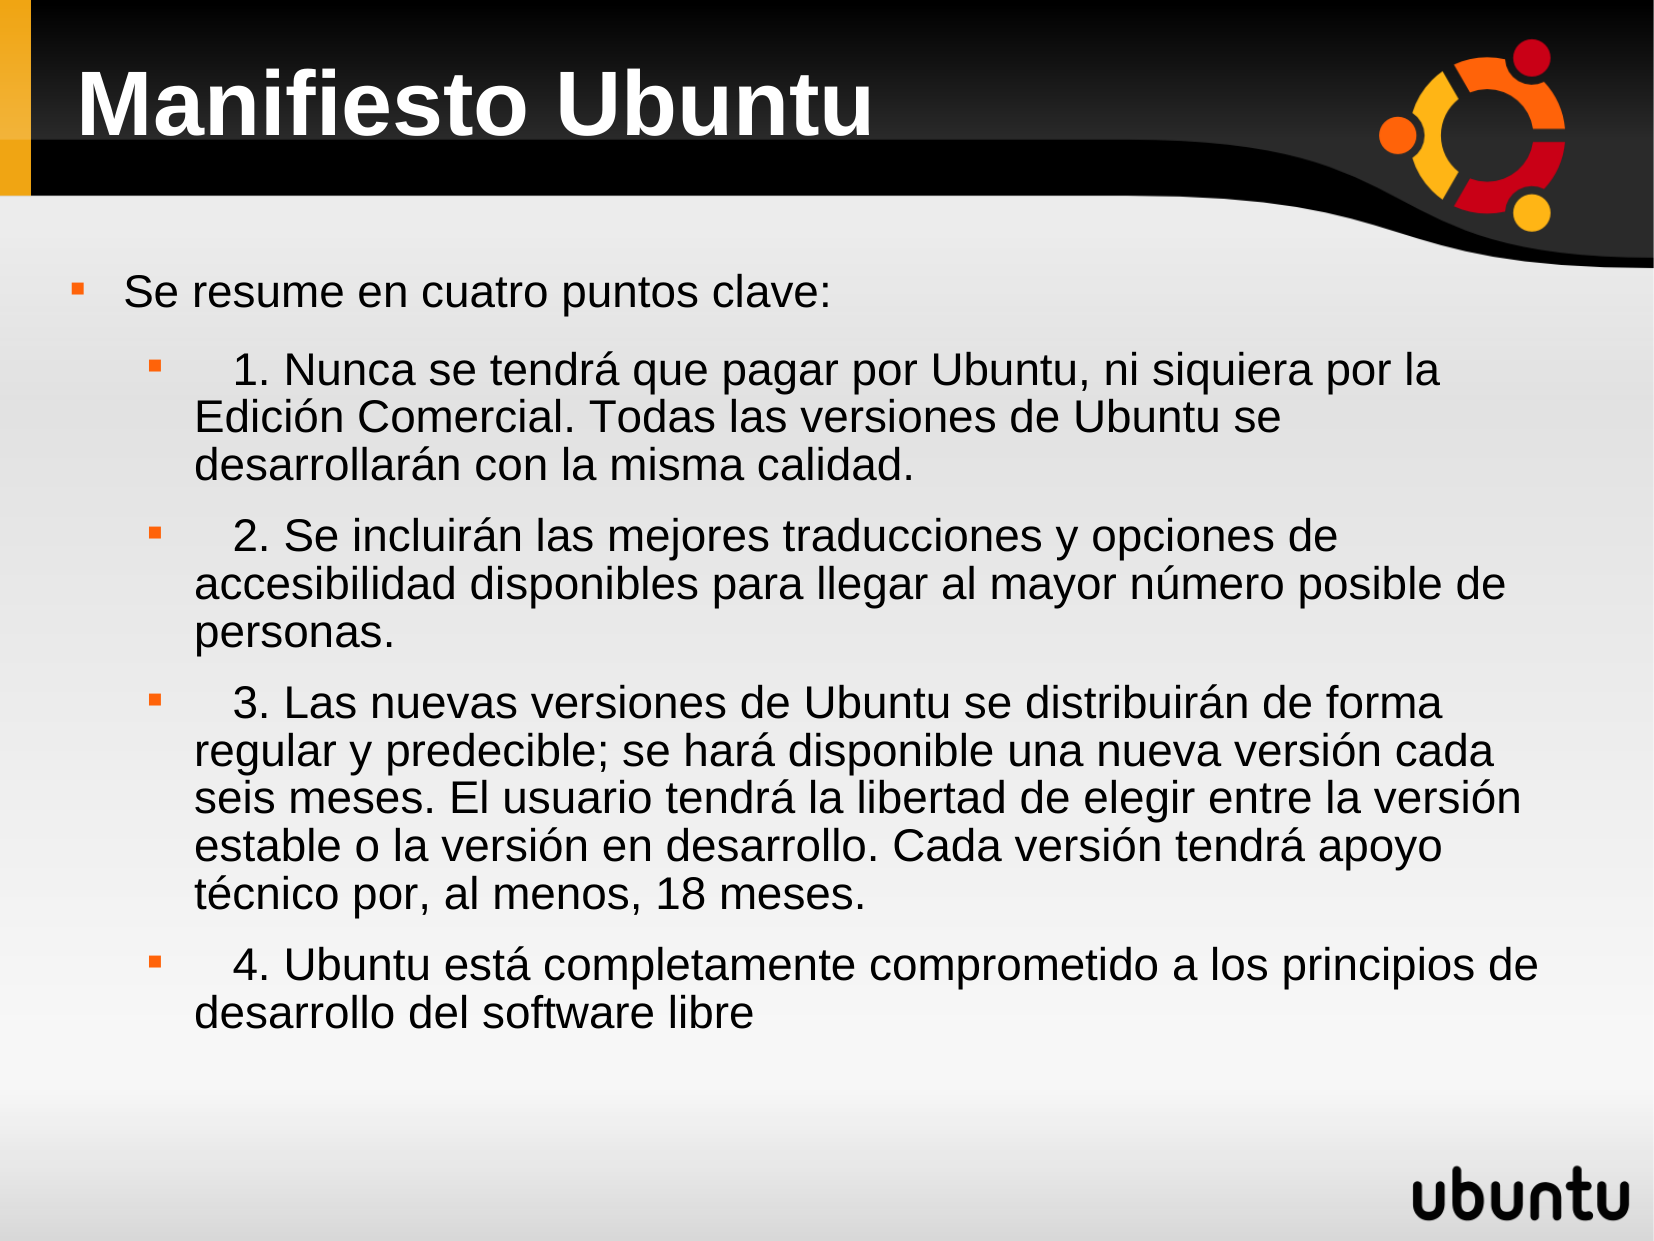

# Manifiesto Ubuntu
Se resume en cuatro puntos clave:
 1. Nunca se tendrá que pagar por Ubuntu, ni siquiera por la Edición Comercial. Todas las versiones de Ubuntu se desarrollarán con la misma calidad.
 2. Se incluirán las mejores traducciones y opciones de accesibilidad disponibles para llegar al mayor número posible de personas.
 3. Las nuevas versiones de Ubuntu se distribuirán de forma regular y predecible; se hará disponible una nueva versión cada seis meses. El usuario tendrá la libertad de elegir entre la versión estable o la versión en desarrollo. Cada versión tendrá apoyo técnico por, al menos, 18 meses.
 4. Ubuntu está completamente comprometido a los principios de desarrollo del software libre